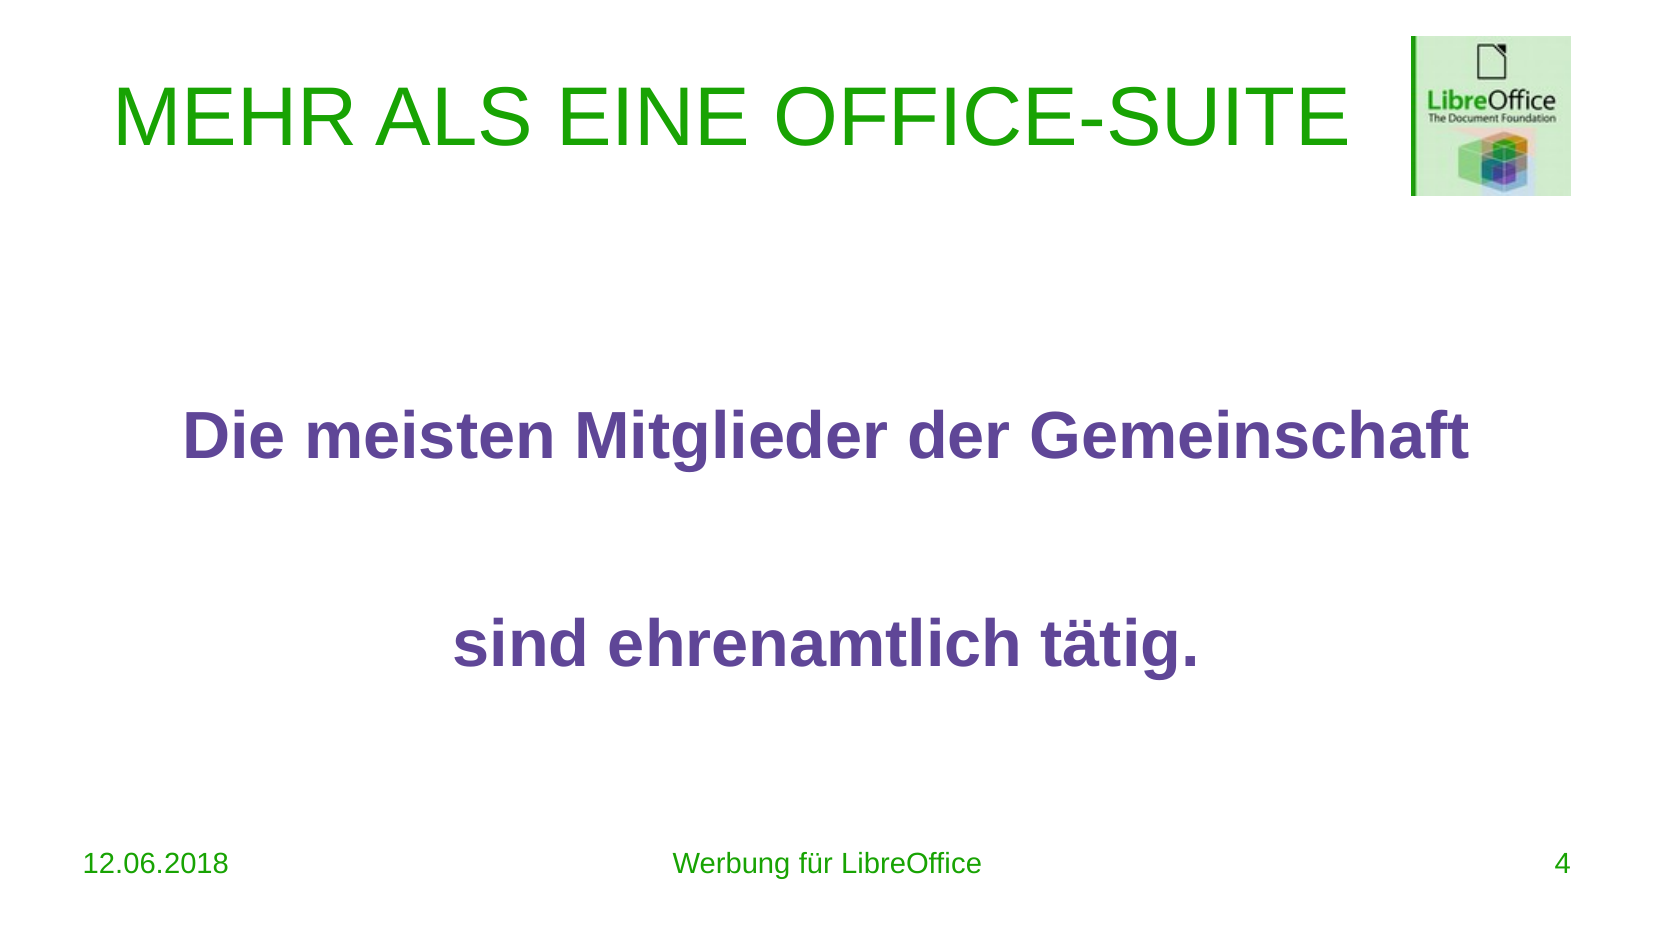

# MEHR ALS EINE OFFICE-SUITE
Die meisten Mitglieder der Gemeinschaft
sind ehrenamtlich tätig.
12.06.2018
Werbung für LibreOffice
4